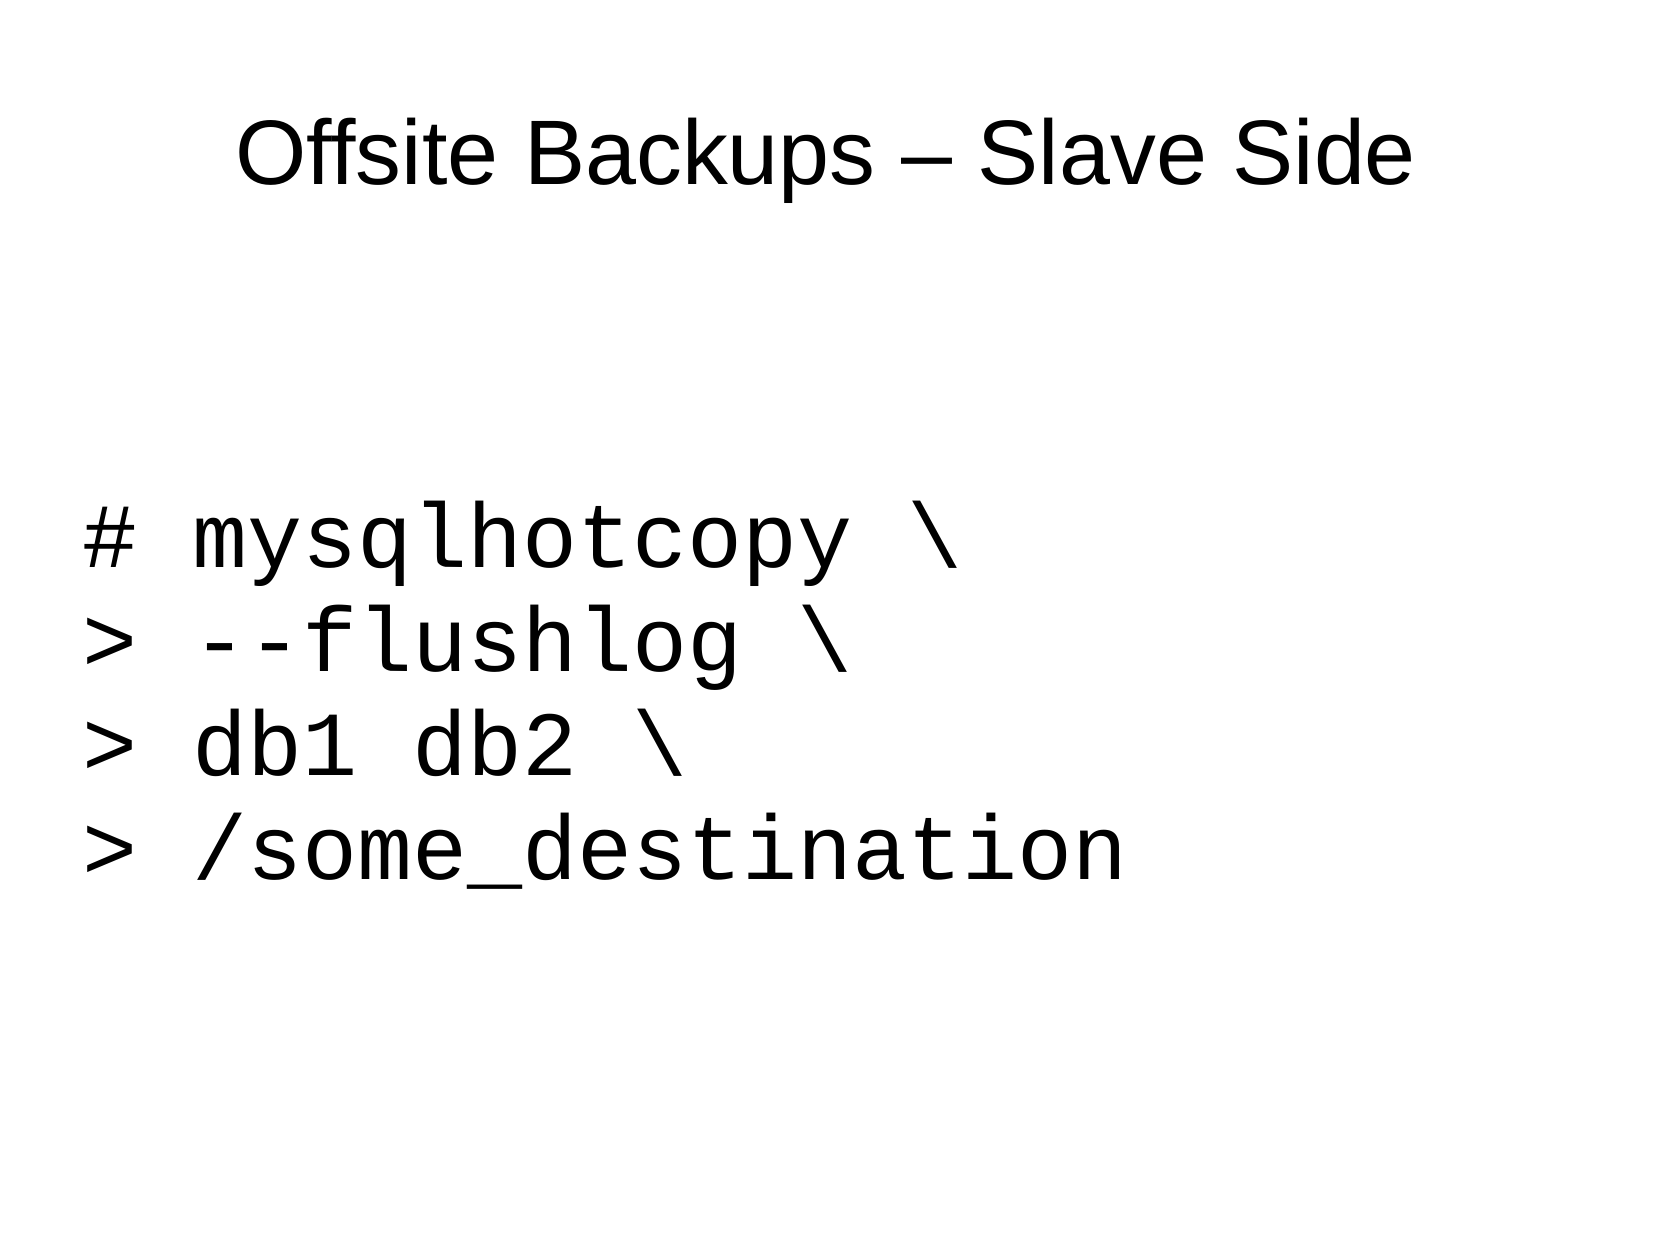

# Offsite Backups – Slave Side
# mysqlhotcopy \
> --flushlog \
> db1 db2 \
> /some_destination